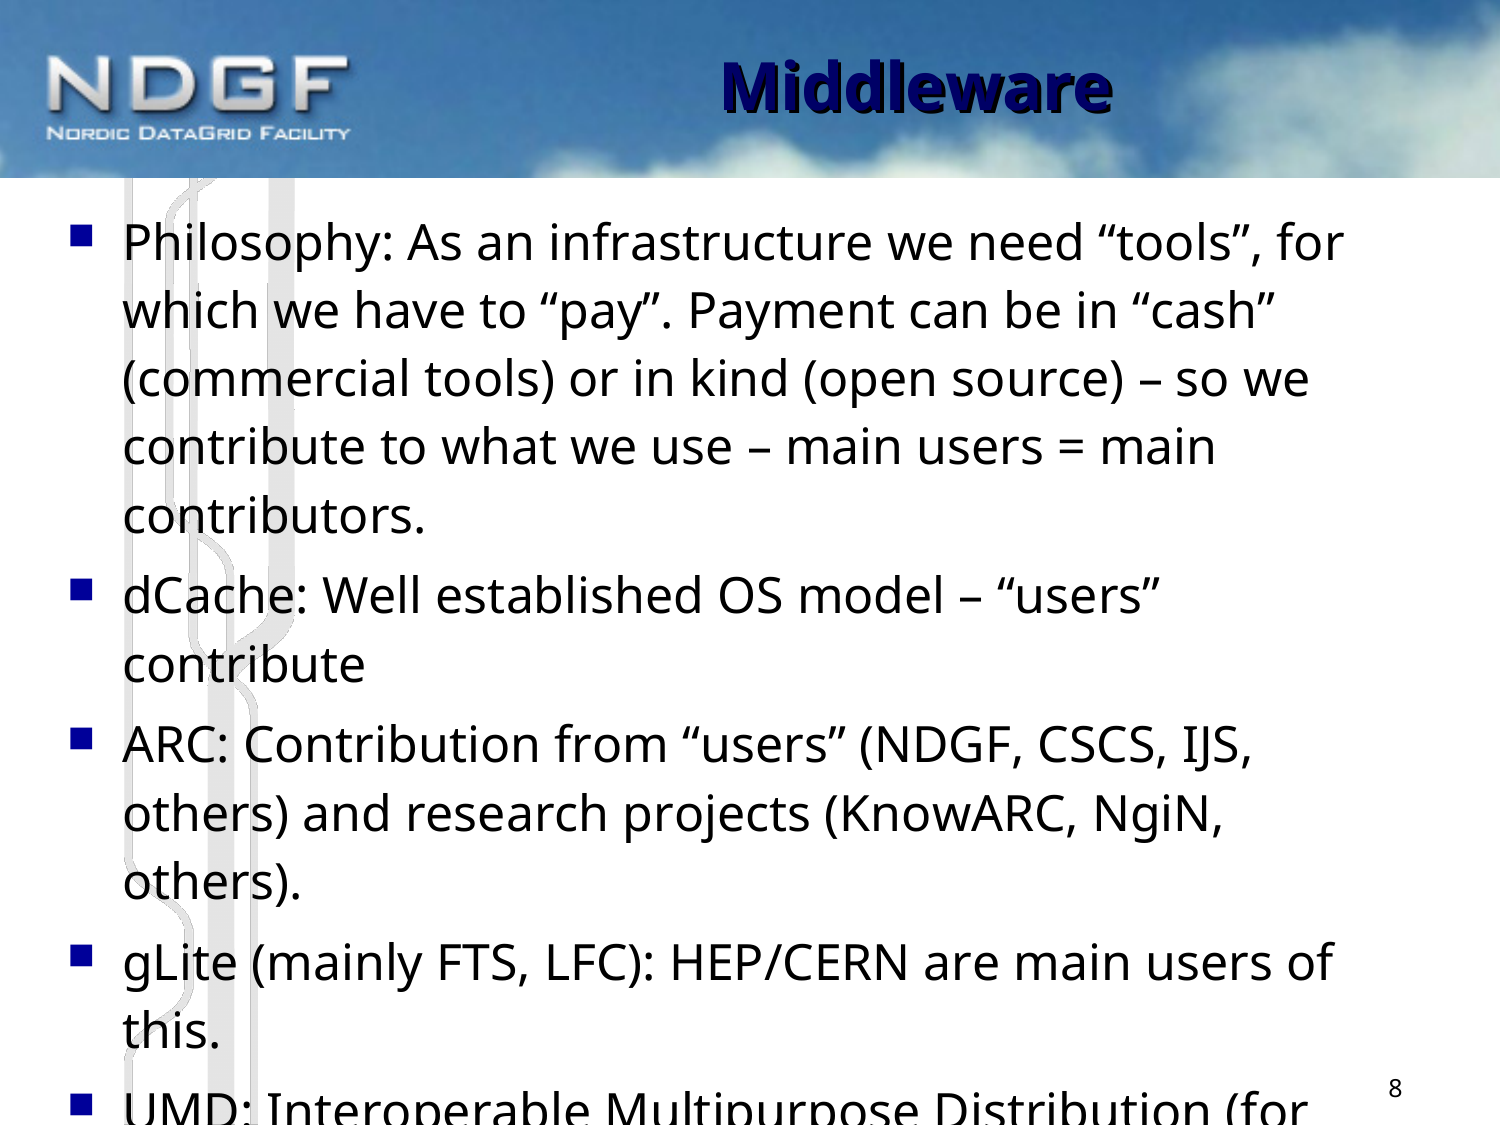

# Middleware
Philosophy: As an infrastructure we need “tools”, for which we have to “pay”. Payment can be in “cash” (commercial tools) or in kind (open source) – so we contribute to what we use – main users = main contributors.
dCache: Well established OS model – “users” contribute
ARC: Contribution from “users” (NDGF, CSCS, IJS, others) and research projects (KnowARC, NgiN, others).
gLite (mainly FTS, LFC): HEP/CERN are main users of this.
UMD: Interoperable Multipurpose Distribution (for everything from HPC to HTC)
8